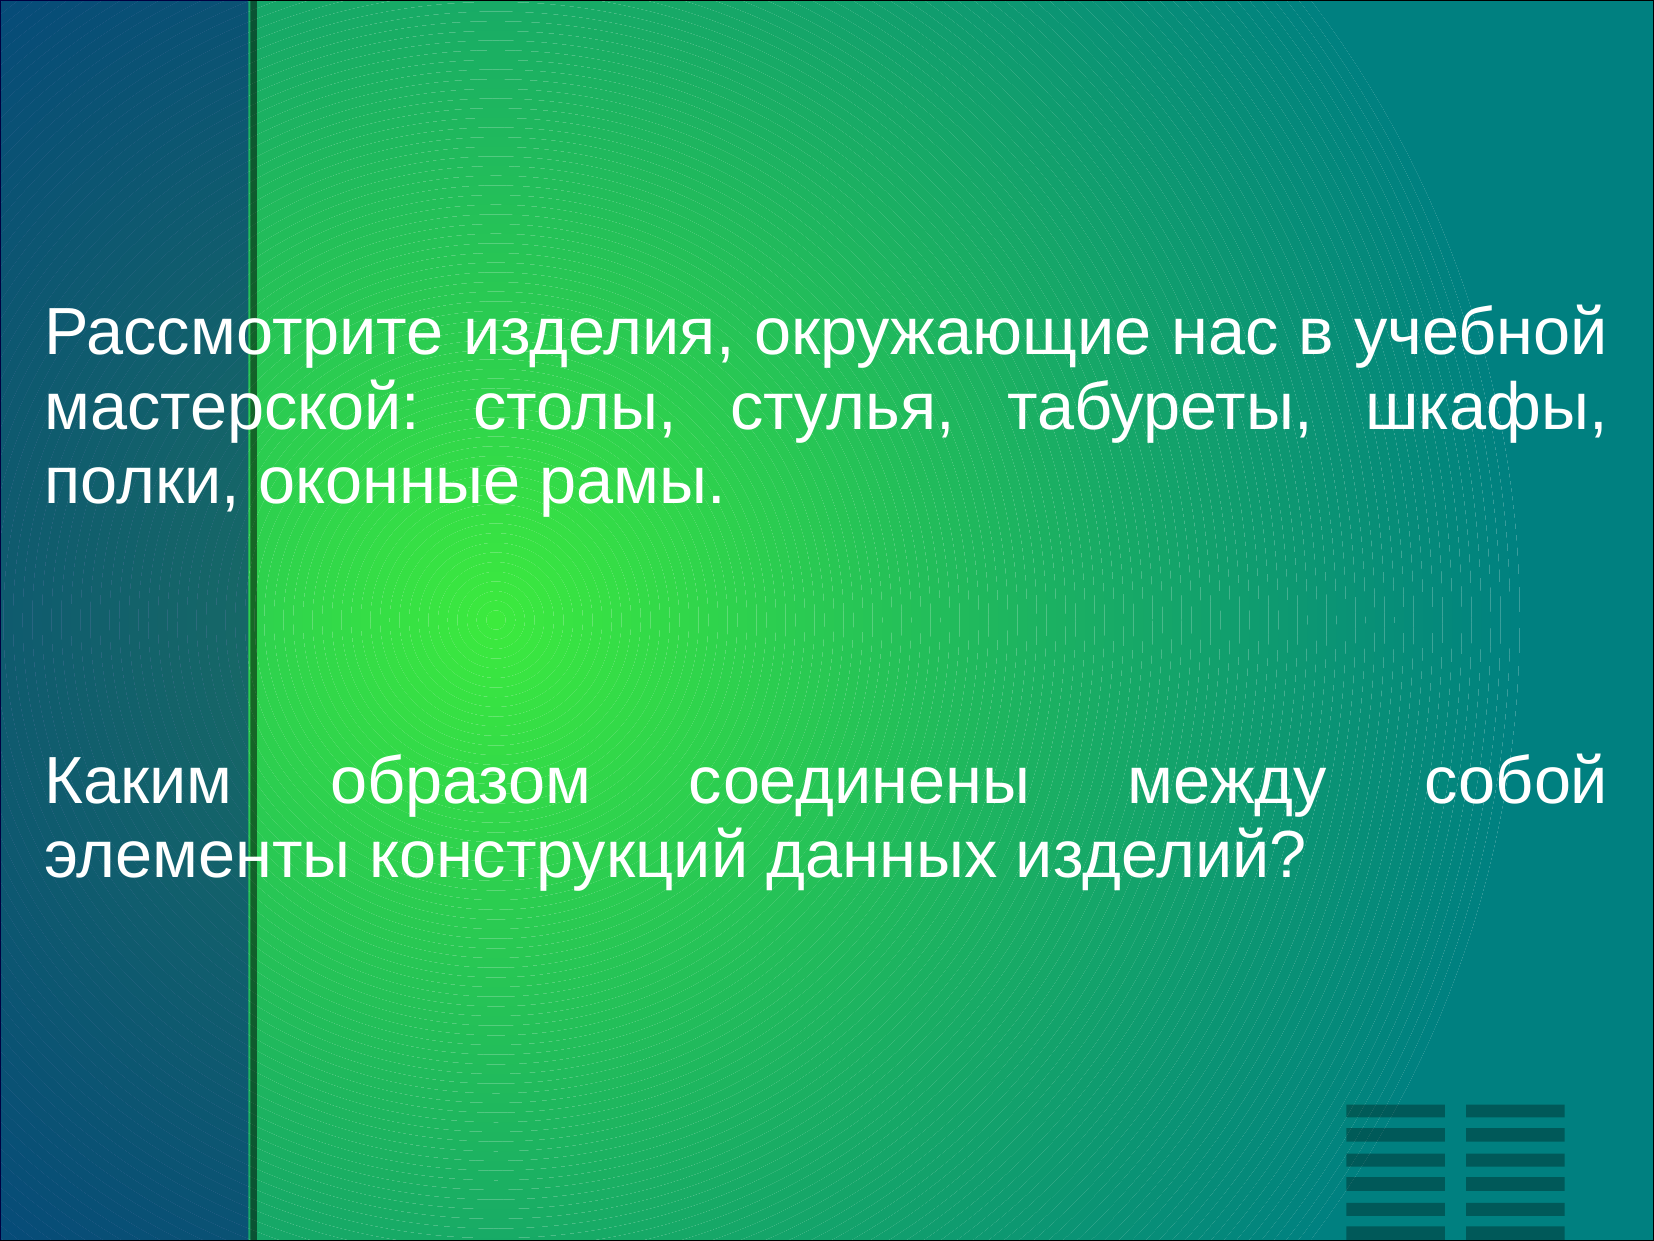

Рассмотрите изделия, окружающие нас в учебной мастерской: столы, стулья, табуреты, шкафы, полки, оконные рамы.
Каким образом соединены между собой элементы конструкций данных изделий?